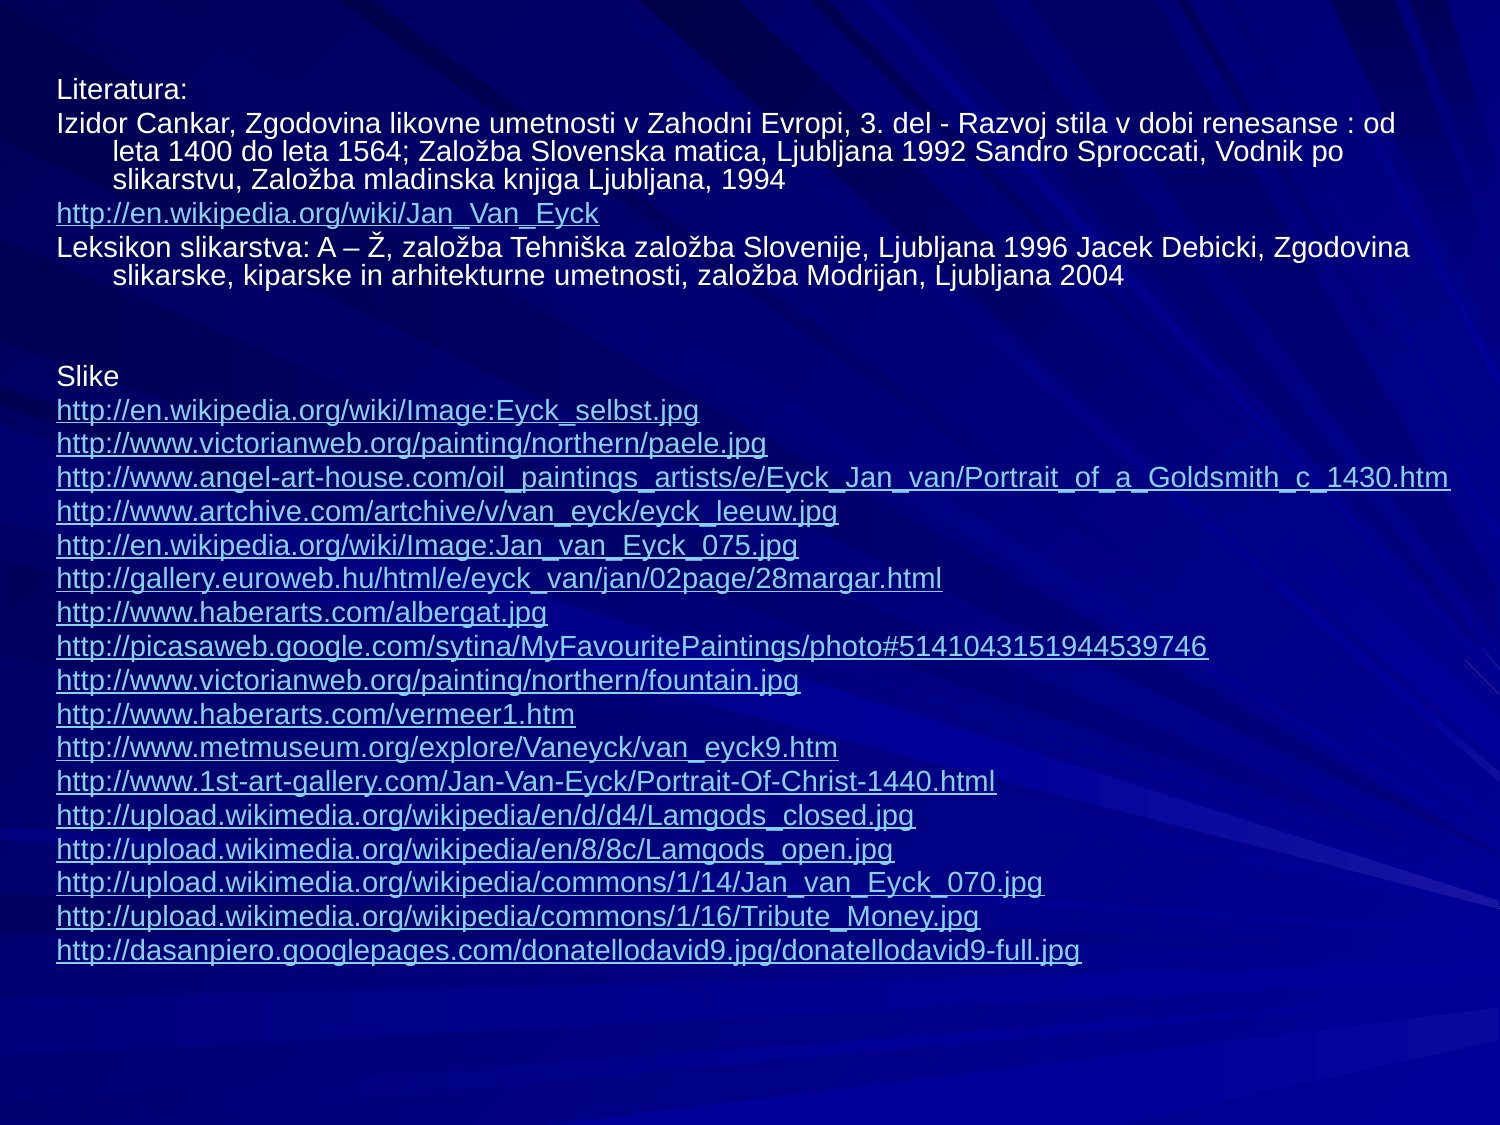

# Literatura:
Izidor Cankar, Zgodovina likovne umetnosti v Zahodni Evropi, 3. del - Razvoj stila v dobi renesanse : od leta 1400 do leta 1564; Založba Slovenska matica, Ljubljana 1992 Sandro Sproccati, Vodnik po slikarstvu, Založba mladinska knjiga Ljubljana, 1994
http://en.wikipedia.org/wiki/Jan_Van_Eyck
Leksikon slikarstva: A – Ž, založba Tehniška založba Slovenije, Ljubljana 1996 Jacek Debicki, Zgodovina slikarske, kiparske in arhitekturne umetnosti, založba Modrijan, Ljubljana 2004
Slike
http://en.wikipedia.org/wiki/Image:Eyck_selbst.jpg
http://www.victorianweb.org/painting/northern/paele.jpg
http://www.angel-art-house.com/oil_paintings_artists/e/Eyck_Jan_van/Portrait_of_a_Goldsmith_c_1430.htm
http://www.artchive.com/artchive/v/van_eyck/eyck_leeuw.jpg
http://en.wikipedia.org/wiki/Image:Jan_van_Eyck_075.jpg
http://gallery.euroweb.hu/html/e/eyck_van/jan/02page/28margar.html
http://www.haberarts.com/albergat.jpg
http://picasaweb.google.com/sytina/MyFavouritePaintings/photo#5141043151944539746
http://www.victorianweb.org/painting/northern/fountain.jpg
http://www.haberarts.com/vermeer1.htm
http://www.metmuseum.org/explore/Vaneyck/van_eyck9.htm
http://www.1st-art-gallery.com/Jan-Van-Eyck/Portrait-Of-Christ-1440.html
http://upload.wikimedia.org/wikipedia/en/d/d4/Lamgods_closed.jpg
http://upload.wikimedia.org/wikipedia/en/8/8c/Lamgods_open.jpg
http://upload.wikimedia.org/wikipedia/commons/1/14/Jan_van_Eyck_070.jpg
http://upload.wikimedia.org/wikipedia/commons/1/16/Tribute_Money.jpg
http://dasanpiero.googlepages.com/donatellodavid9.jpg/donatellodavid9-full.jpg